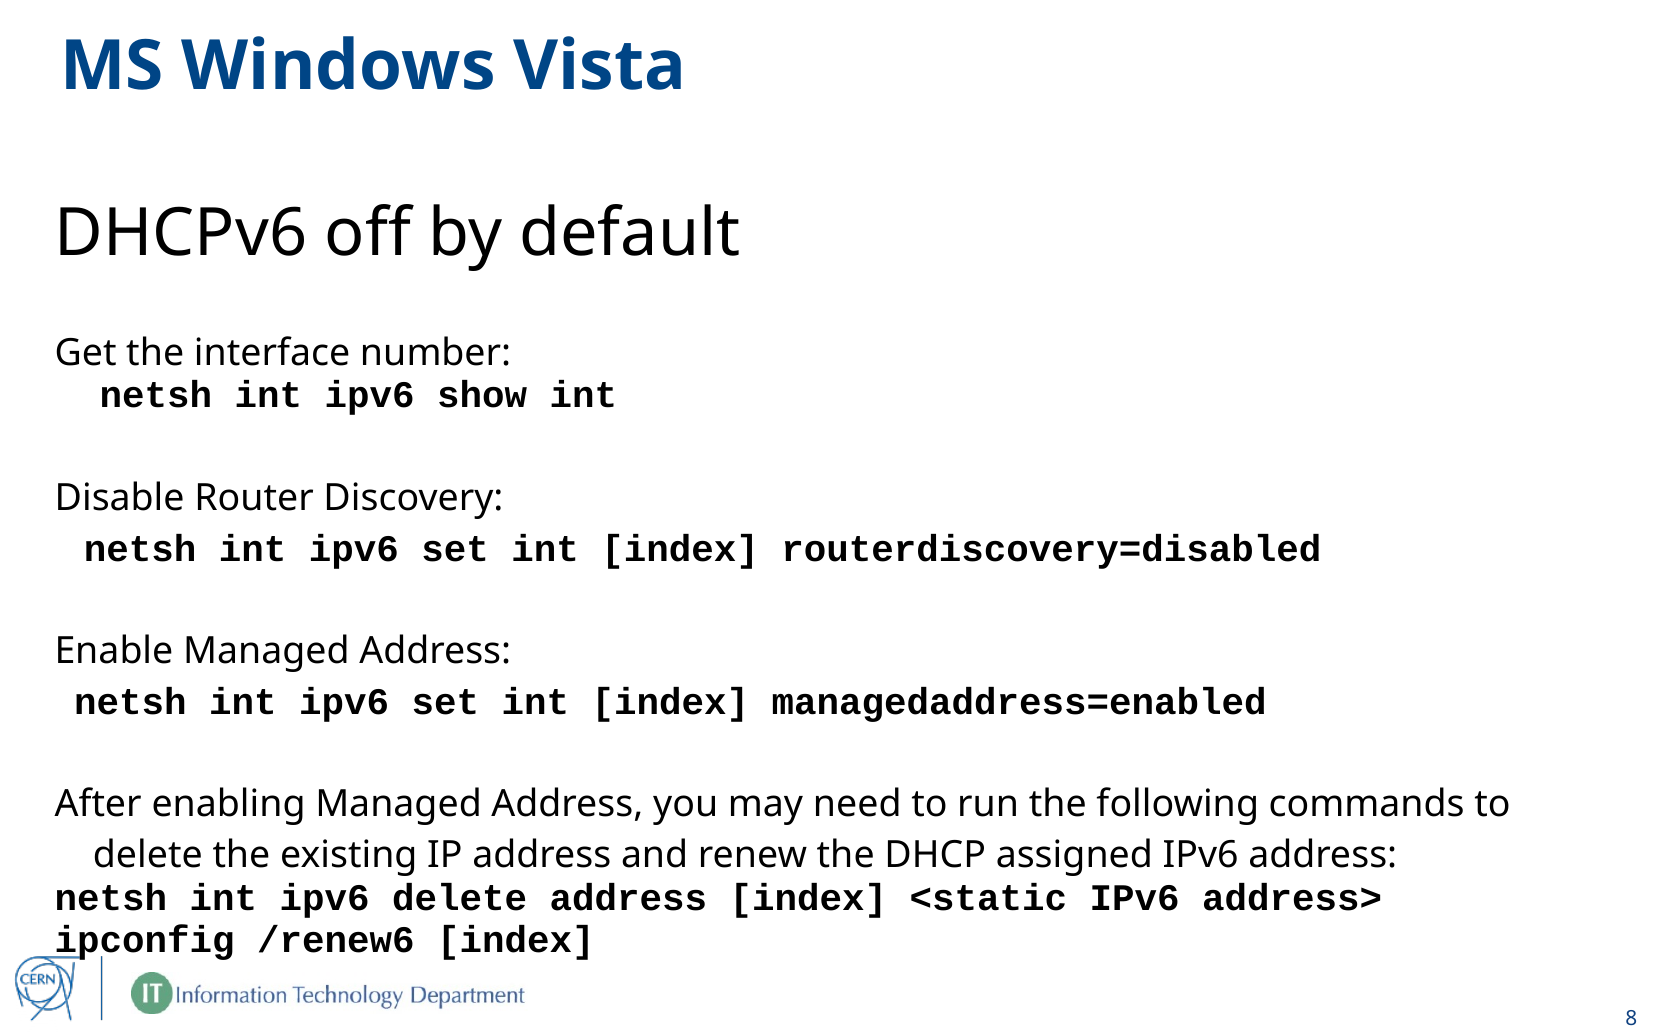

# MS Windows Vista
DHCPv6 off by default
Get the interface number:
 netsh int ipv6 show int
Disable Router Discovery:
 netsh int ipv6 set int [index] routerdiscovery=disabled
Enable Managed Address:
 netsh int ipv6 set int [index] managedaddress=enabled
After enabling Managed Address, you may need to run the following commands to delete the existing IP address and renew the DHCP assigned IPv6 address:
netsh int ipv6 delete address [index] <static IPv6 address>
ipconfig /renew6 [index]
Disclaimer: not verified